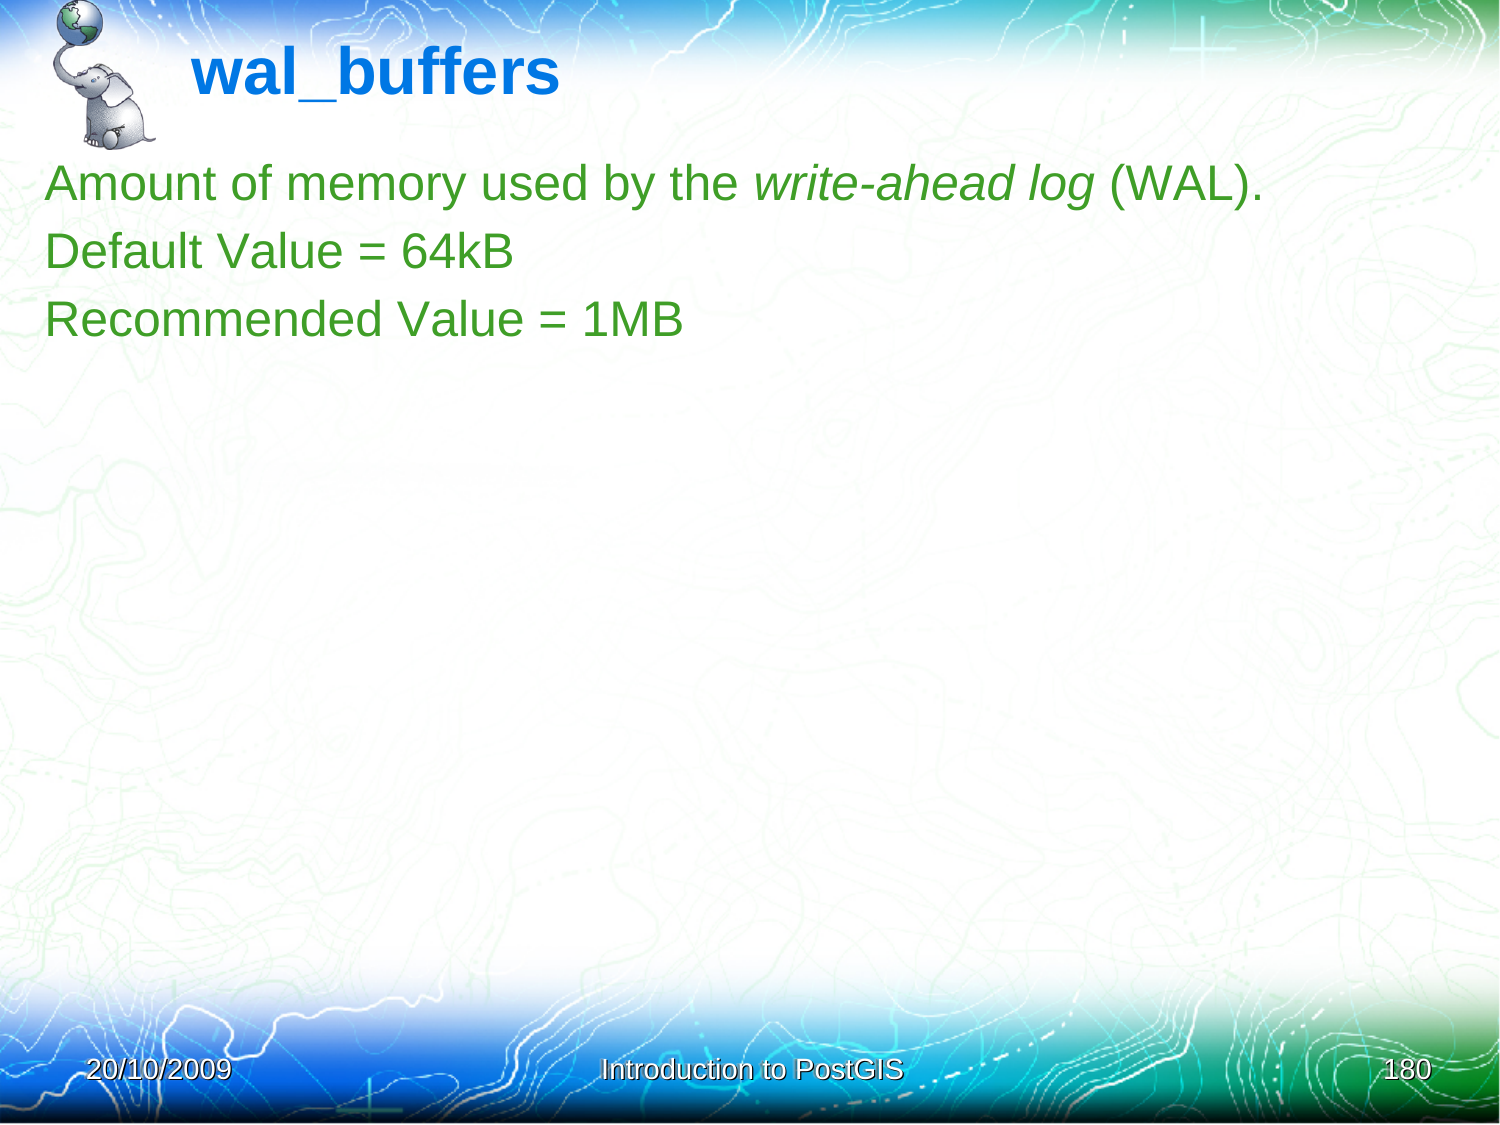

# wal_buffers
Amount of memory used by the write-ahead log (WAL).
Default Value = 64kB
Recommended Value = 1MB
20/10/2009
Introduction to PostGIS
180